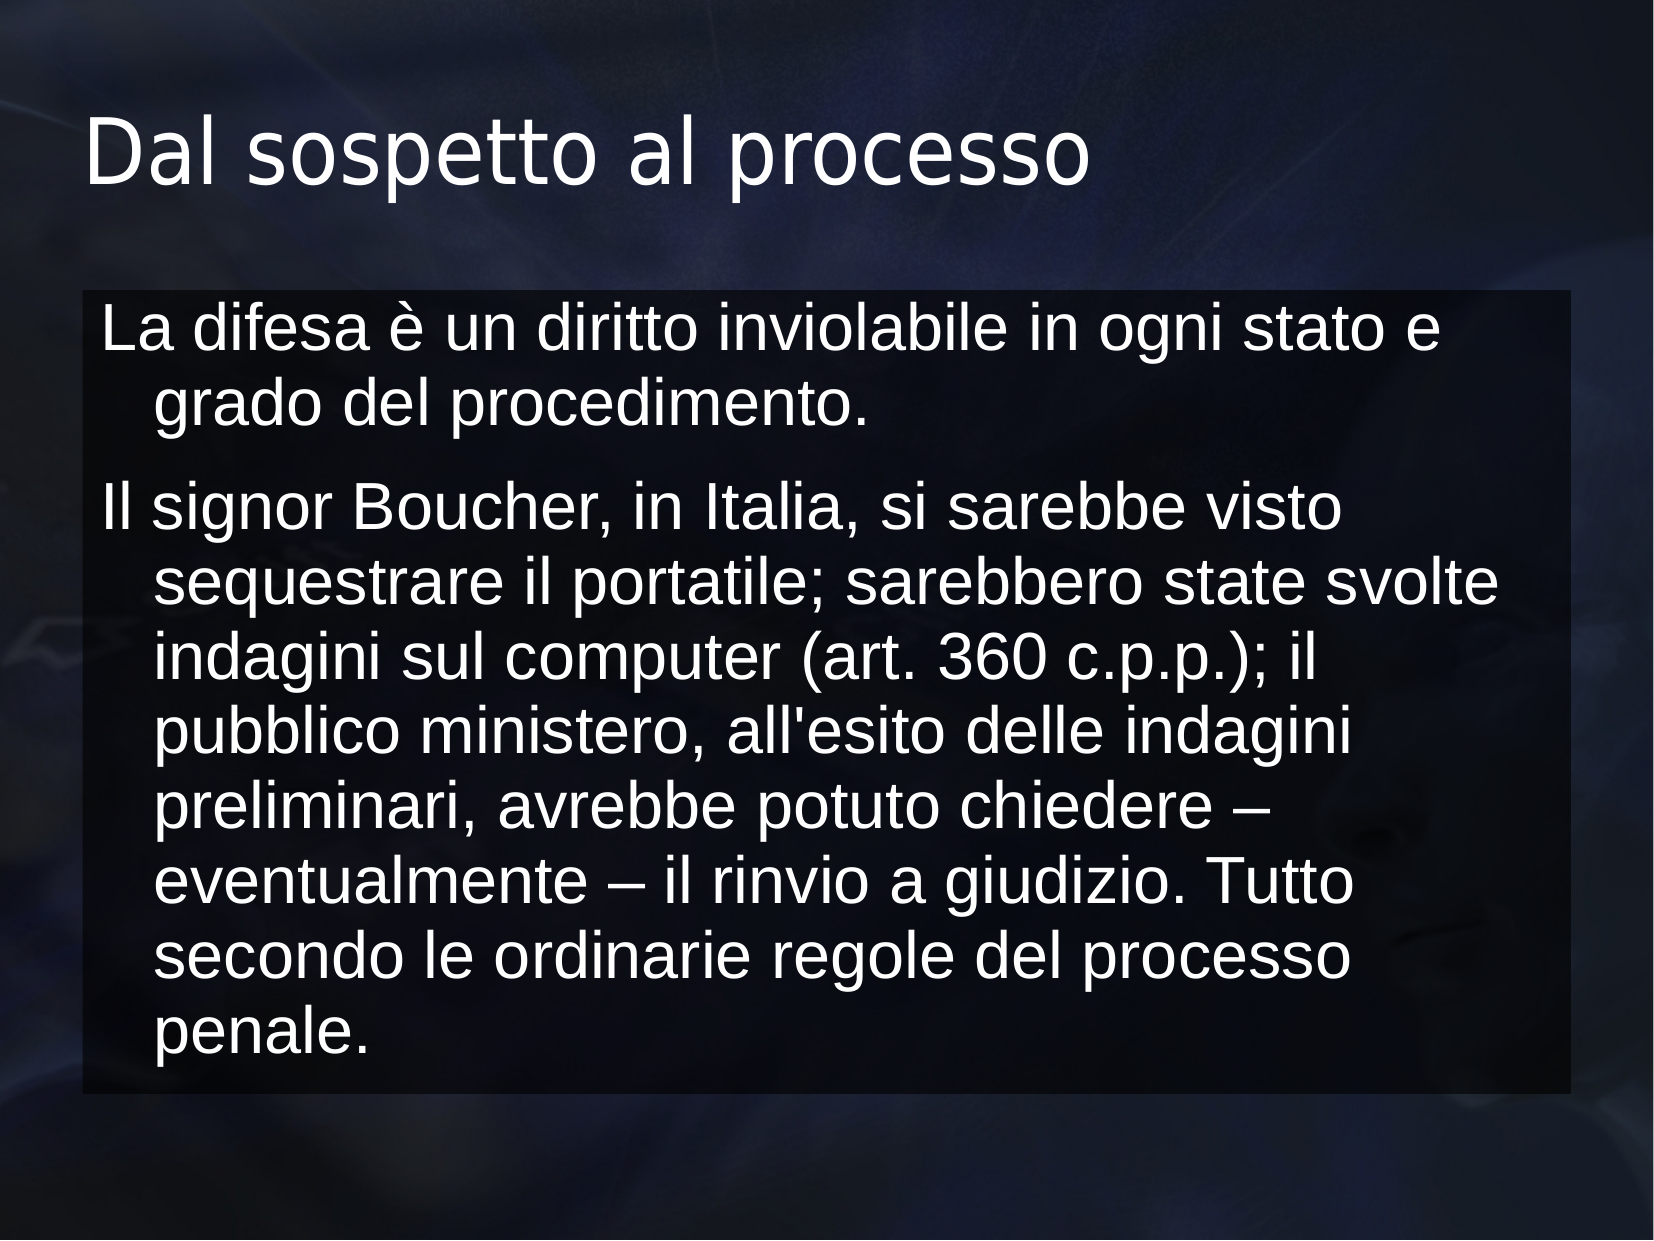

# Dal sospetto al processo
La difesa è un diritto inviolabile in ogni stato e grado del procedimento.
Il signor Boucher, in Italia, si sarebbe visto sequestrare il portatile; sarebbero state svolte indagini sul computer (art. 360 c.p.p.); il pubblico ministero, all'esito delle indagini preliminari, avrebbe potuto chiedere – eventualmente – il rinvio a giudizio. Tutto secondo le ordinarie regole del processo penale.